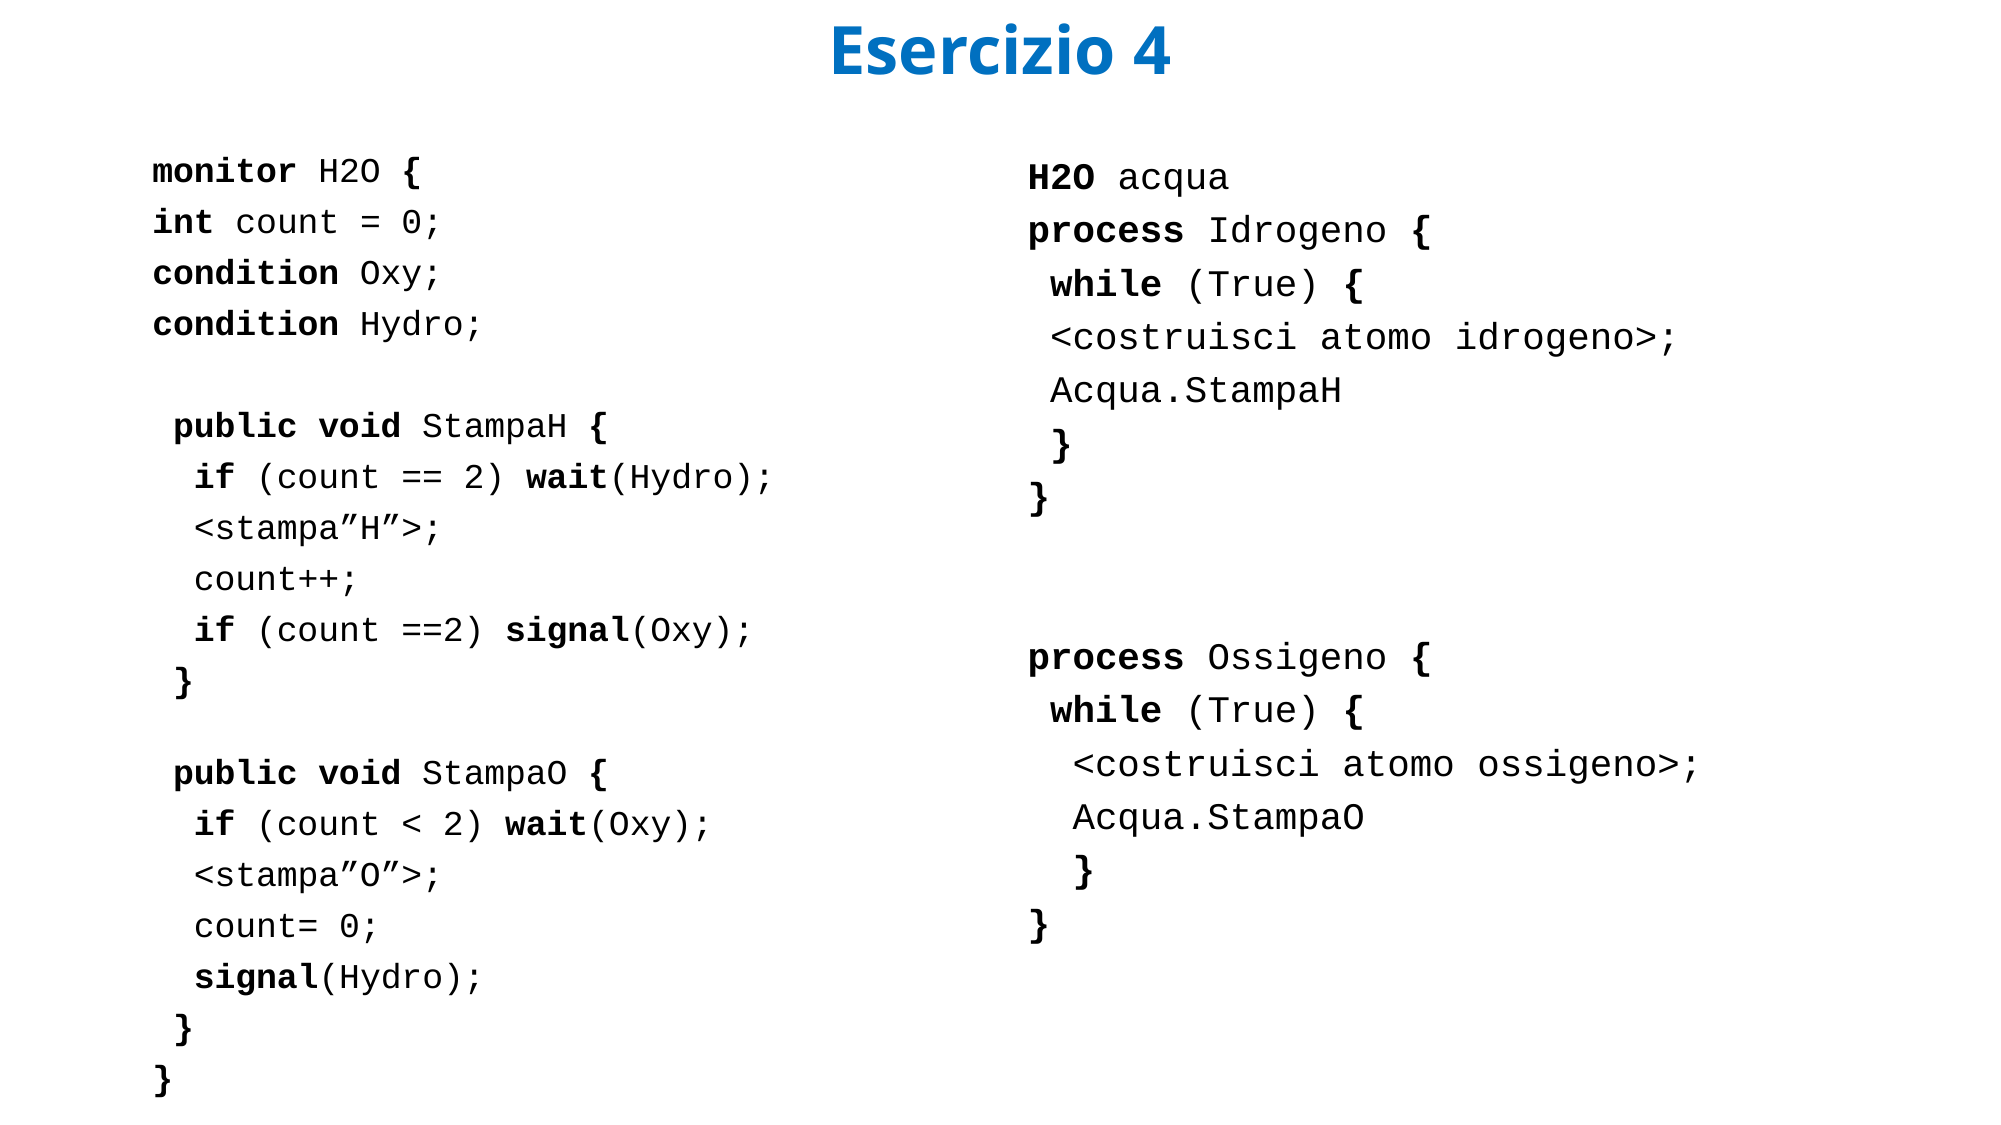

# Esercizio 4
monitor H2O {
int count = 0;
condition Oxy;
condition Hydro;
 public void StampaH {
 if (count == 2) wait(Hydro);
 <stampa”H”>;
 count++;
 if (count ==2) signal(Oxy);
 }
 public void StampaO {
 if (count < 2) wait(Oxy);
 <stampa”O”>;
 count= 0;
 signal(Hydro);
 }
}
H2O acqua
process Idrogeno {
 while (True) {
 <costruisci atomo idrogeno>;
 Acqua.StampaH
 }
}
process Ossigeno {
 while (True) {
 <costruisci atomo ossigeno>;
 Acqua.StampaO
 }
}